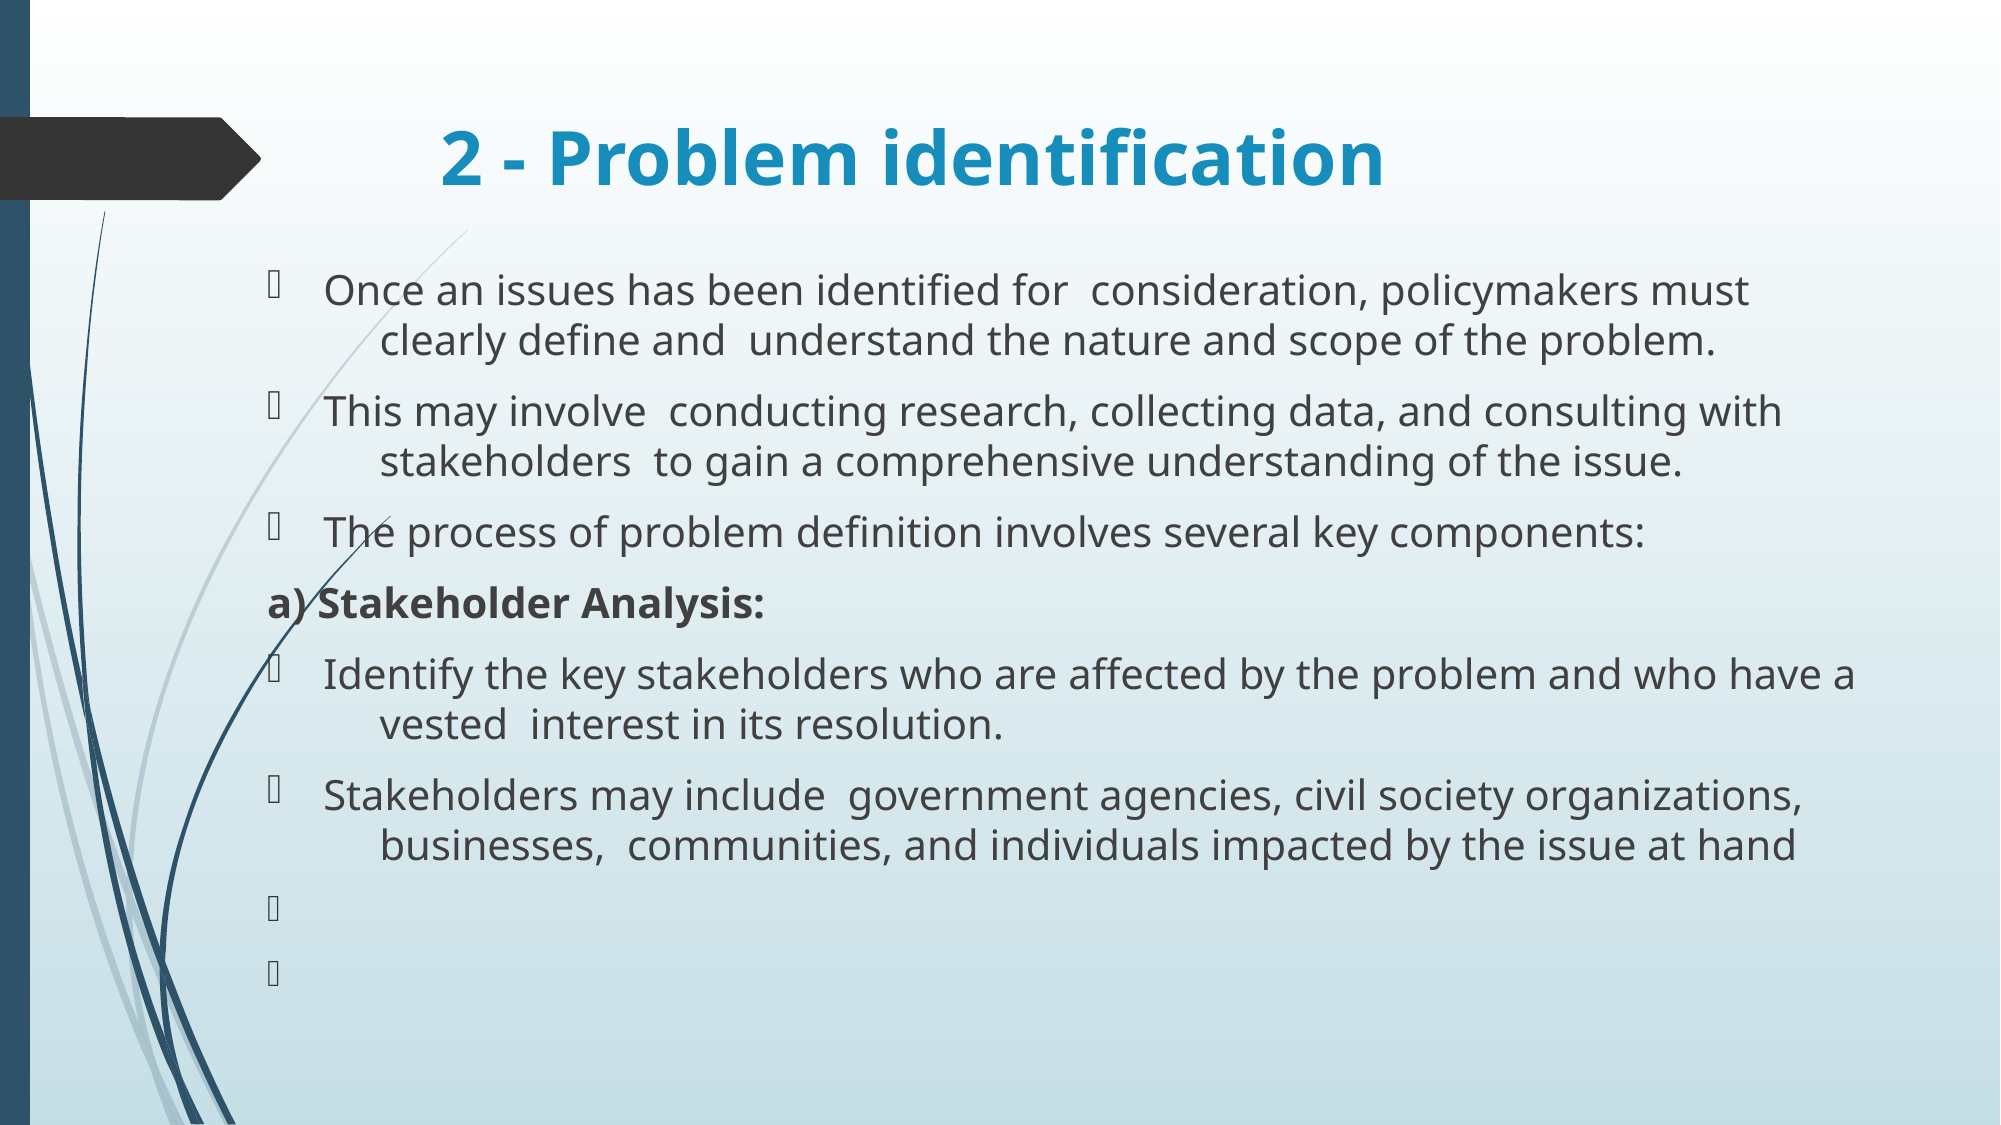

# 2 - Problem identification
Once an issues has been identified for consideration, policymakers must clearly define and understand the nature and scope of the problem.
This may involve conducting research, collecting data, and consulting with stakeholders to gain a comprehensive understanding of the issue.
The process of problem definition involves several key components:
a) Stakeholder Analysis:
Identify the key stakeholders who are affected by the problem and who have a vested interest in its resolution.
Stakeholders may include government agencies, civil society organizations, businesses, communities, and individuals impacted by the issue at hand